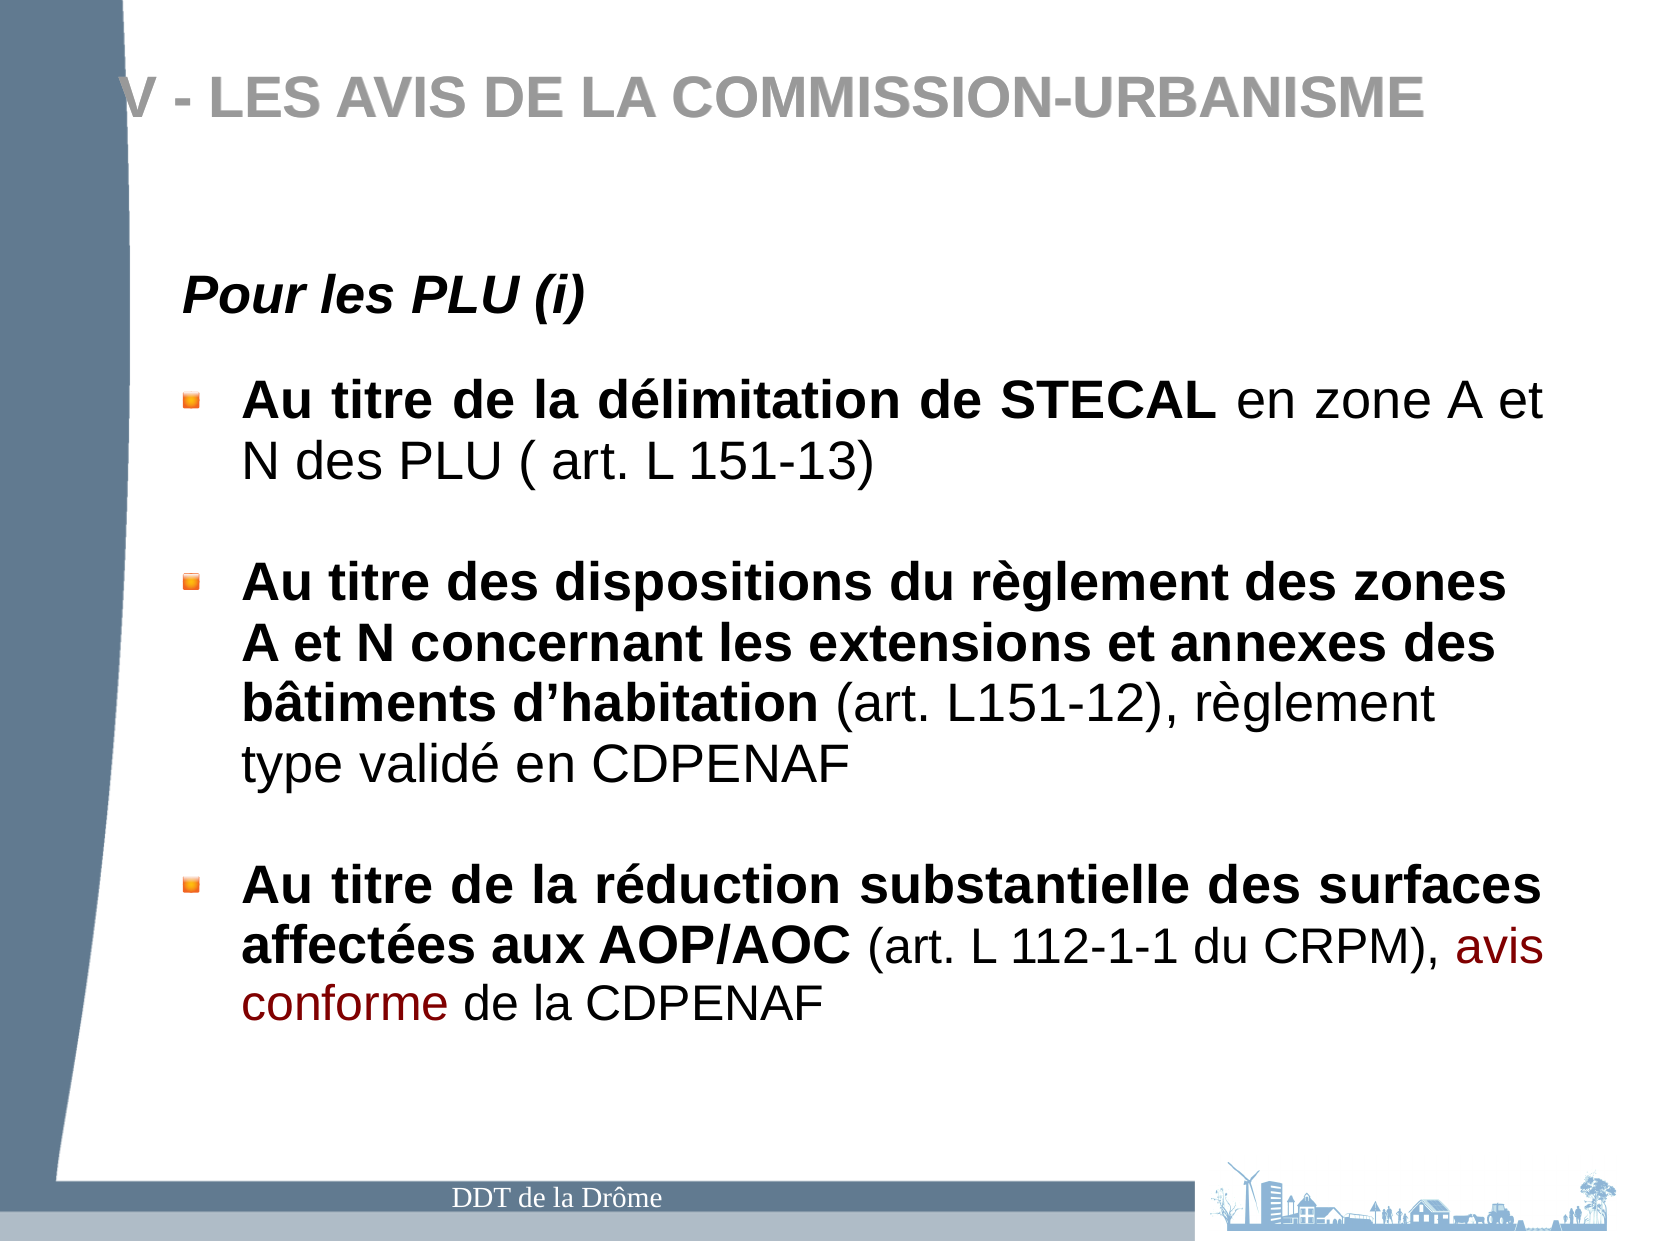

V - LES AVIS DE LA COMMISSION-URBANISME
Pour les PLU (i)
Au titre de la délimitation de STECAL en zone A et N des PLU ( art. L 151-13)
Au titre des dispositions du règlement des zones A et N concernant les extensions et annexes des bâtiments d’habitation (art. L151-12), règlement type validé en CDPENAF
Au titre de la réduction substantielle des surfaces affectées aux AOP/AOC (art. L 112-1-1 du CRPM), avis conforme de la CDPENAF
 DDT de la Drôme